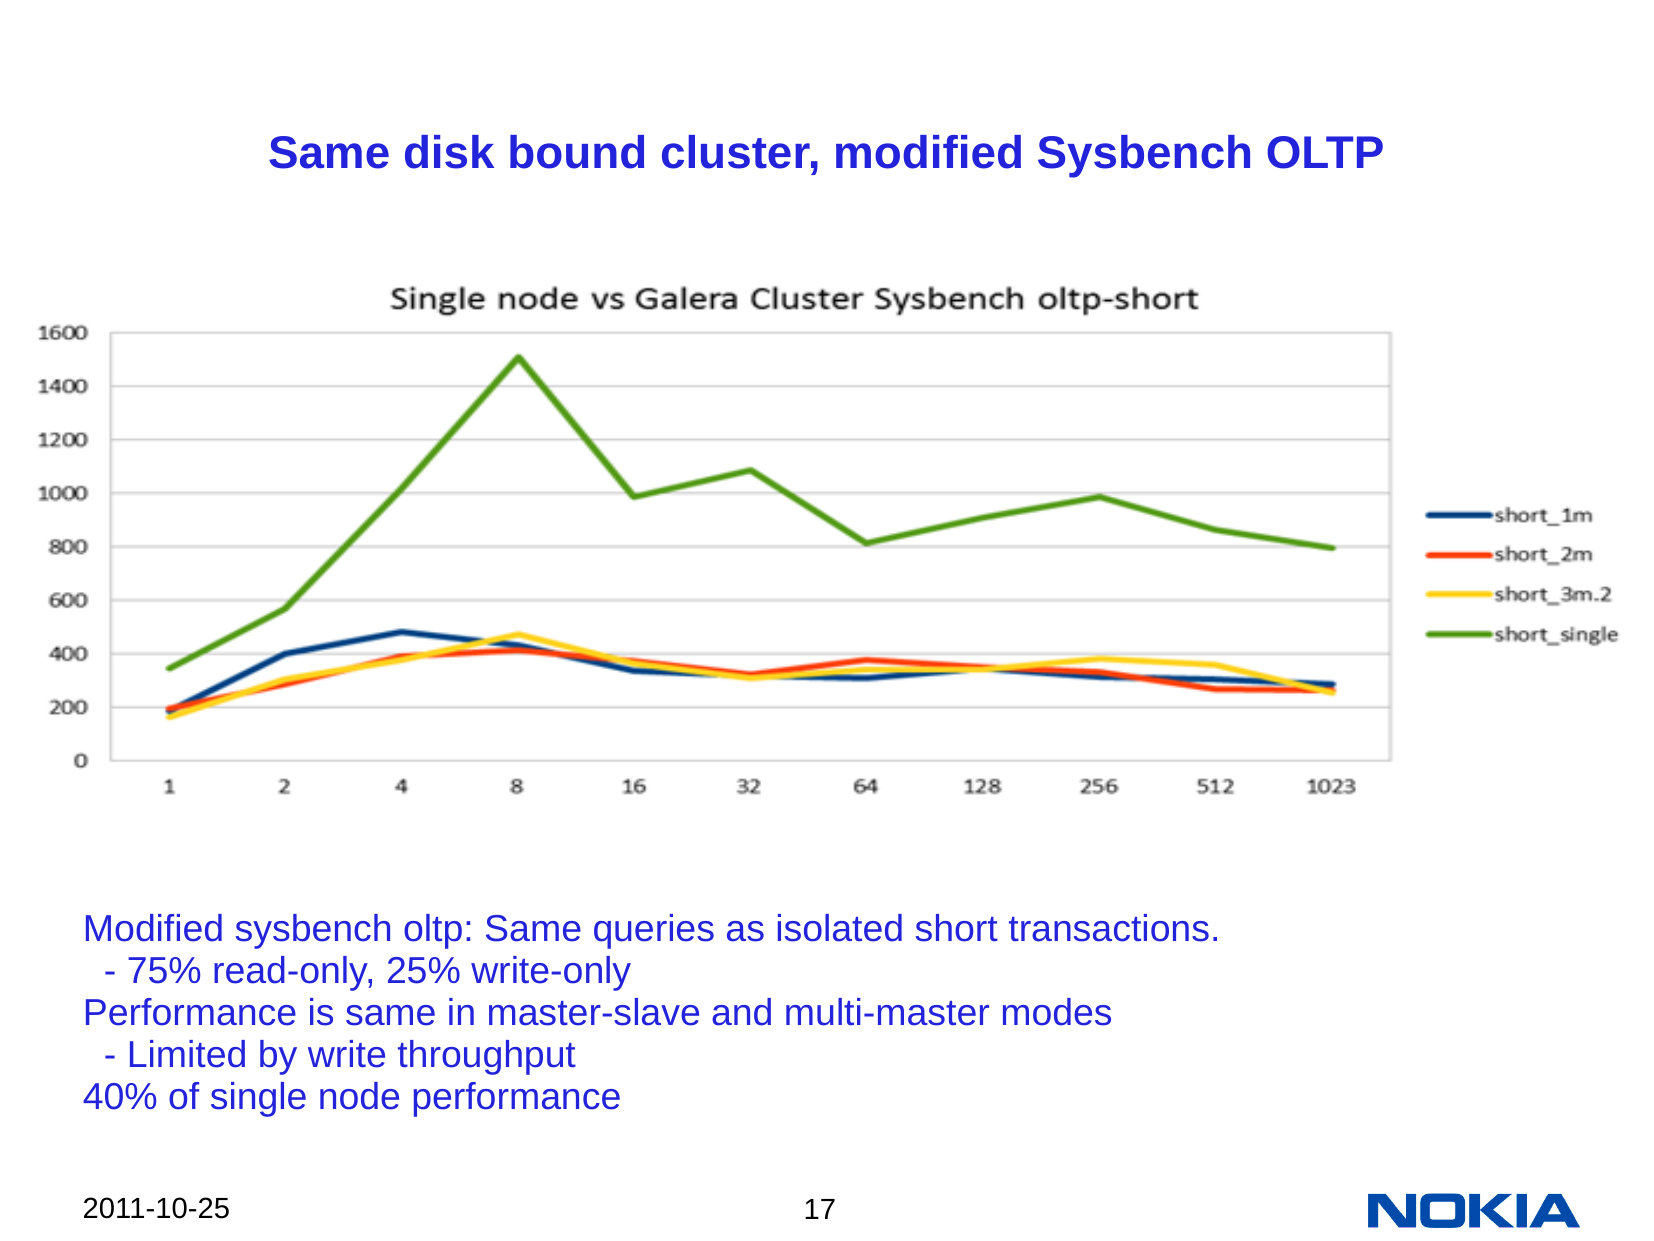

# Same disk bound cluster, modified Sysbench OLTP
Modified sysbench oltp: Same queries as isolated short transactions.
 - 75% read-only, 25% write-only
Performance is same in master-slave and multi-master modes
 - Limited by write throughput
40% of single node performance
2011-10-25
17